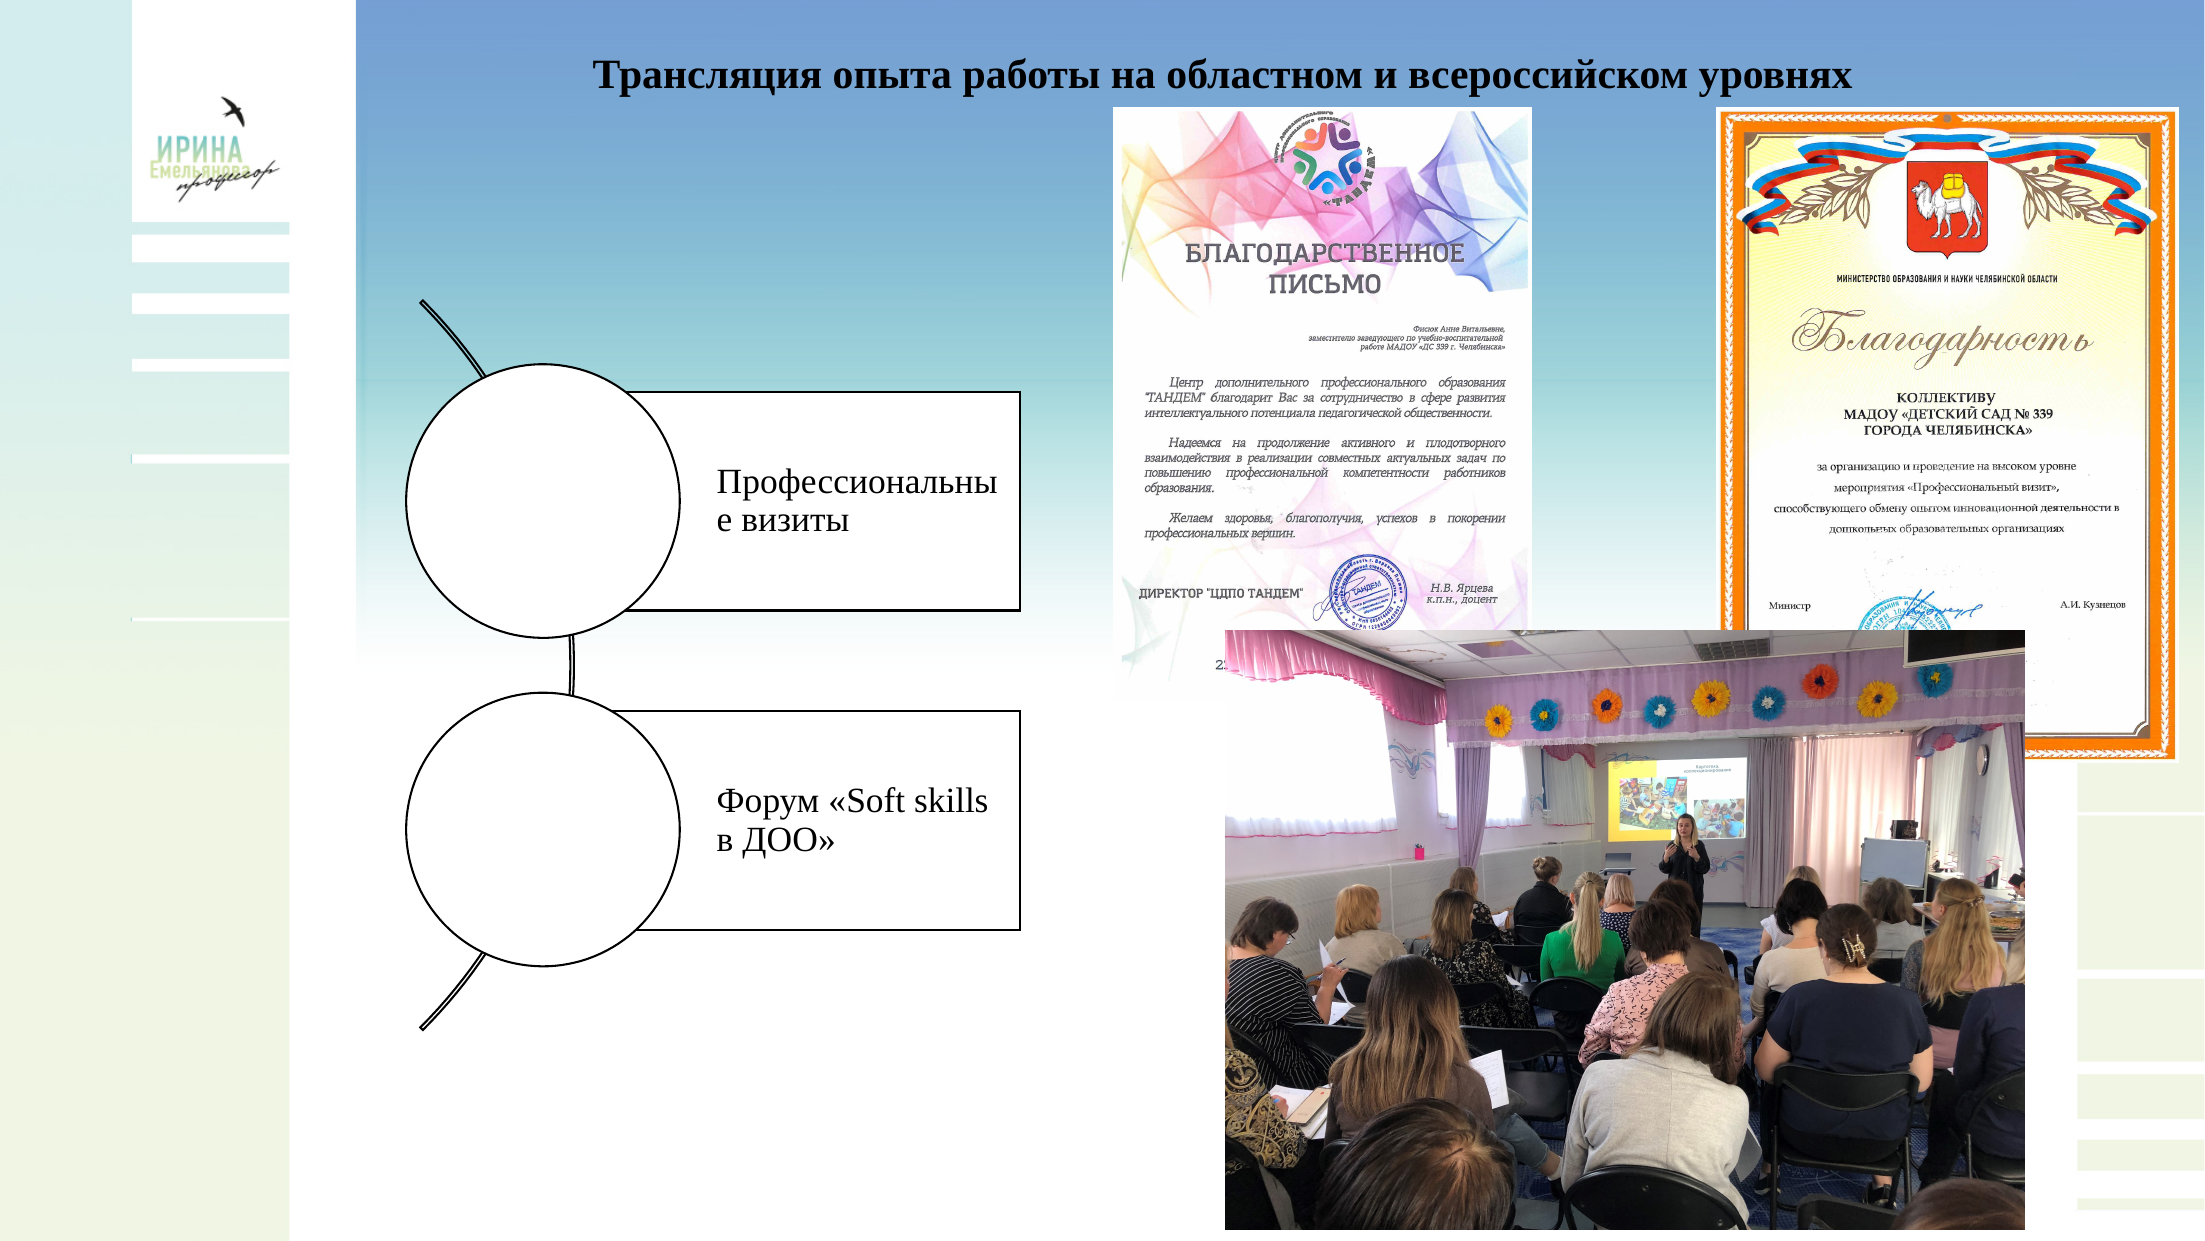

Трансляция опыта работы на областном и всероссийском уровнях
Профессиональные визиты
Форум «Soft skills в ДОО»